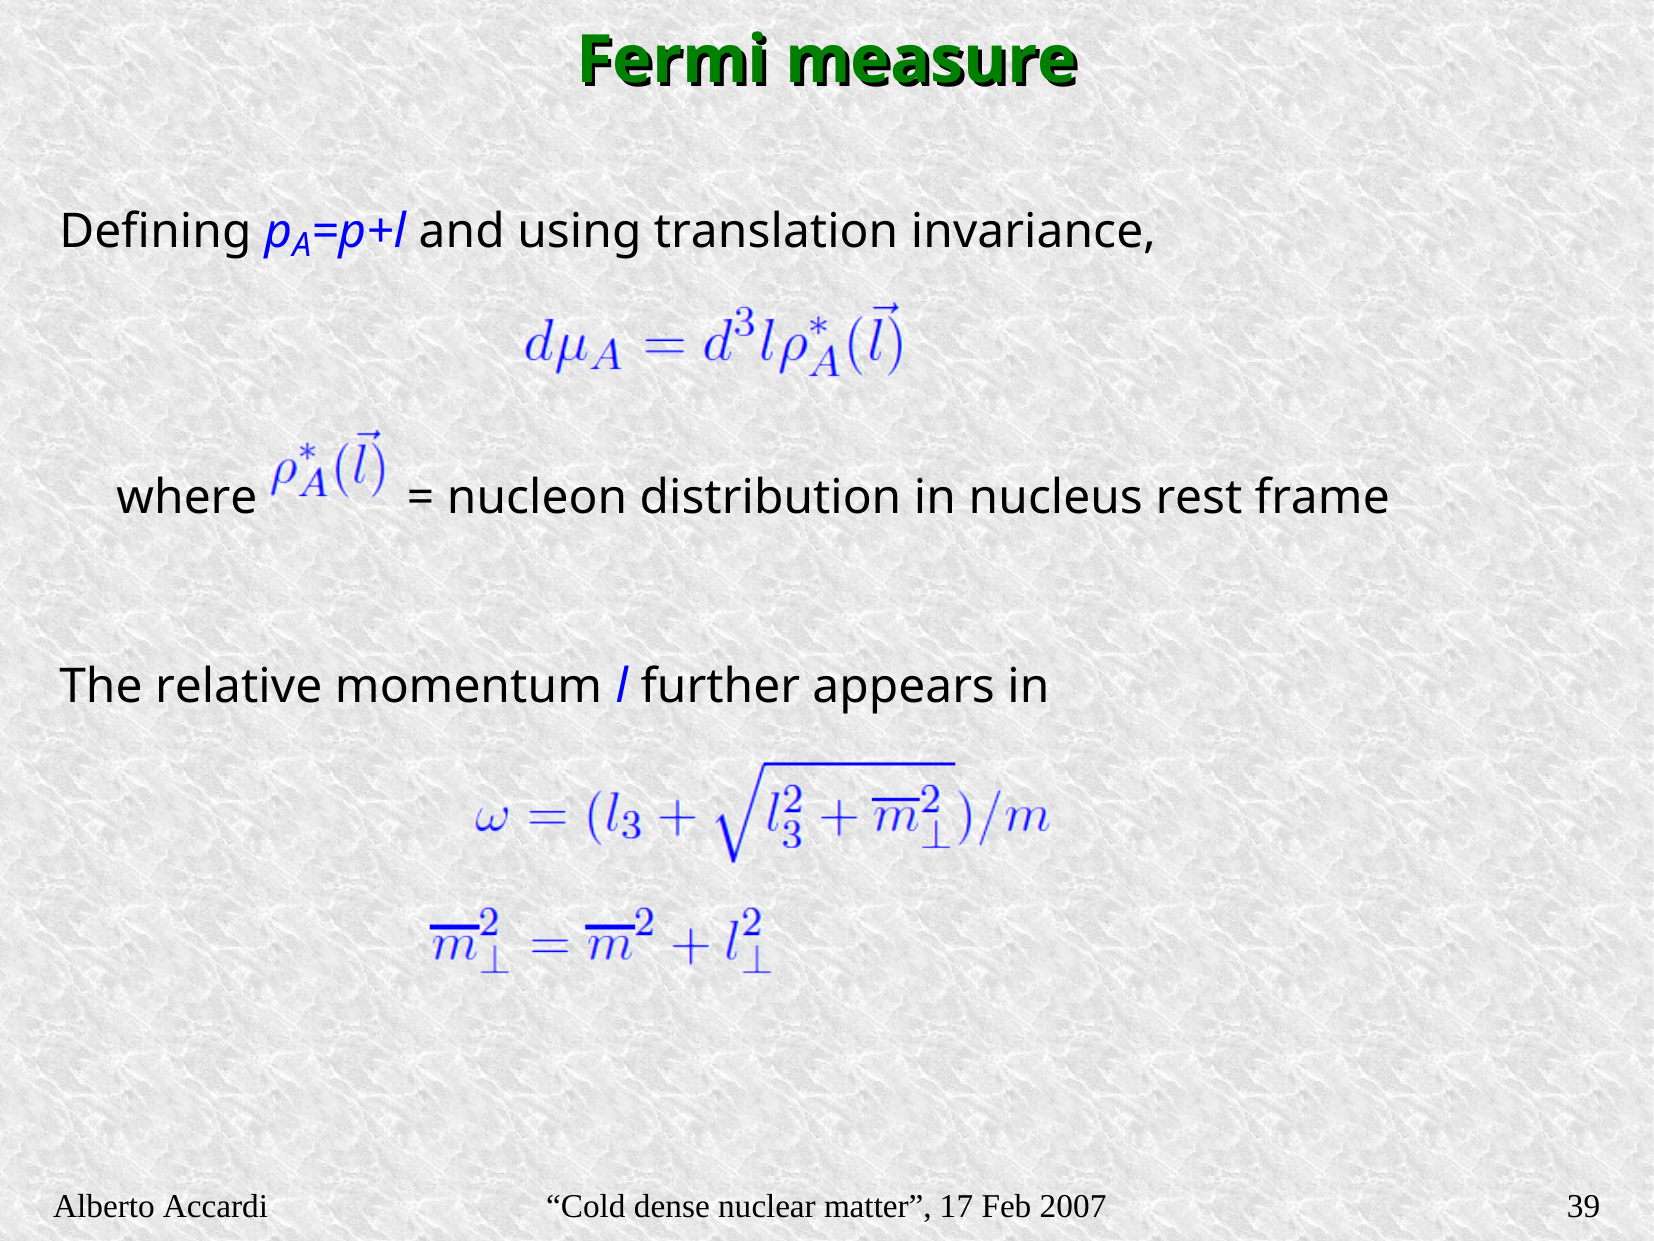

Fermi measure
Defining pA=p+l and using translation invariance,
where = nucleon distribution in nucleus rest frame
The relative momentum l further appears in
Alberto Accardi
Padova U.
39